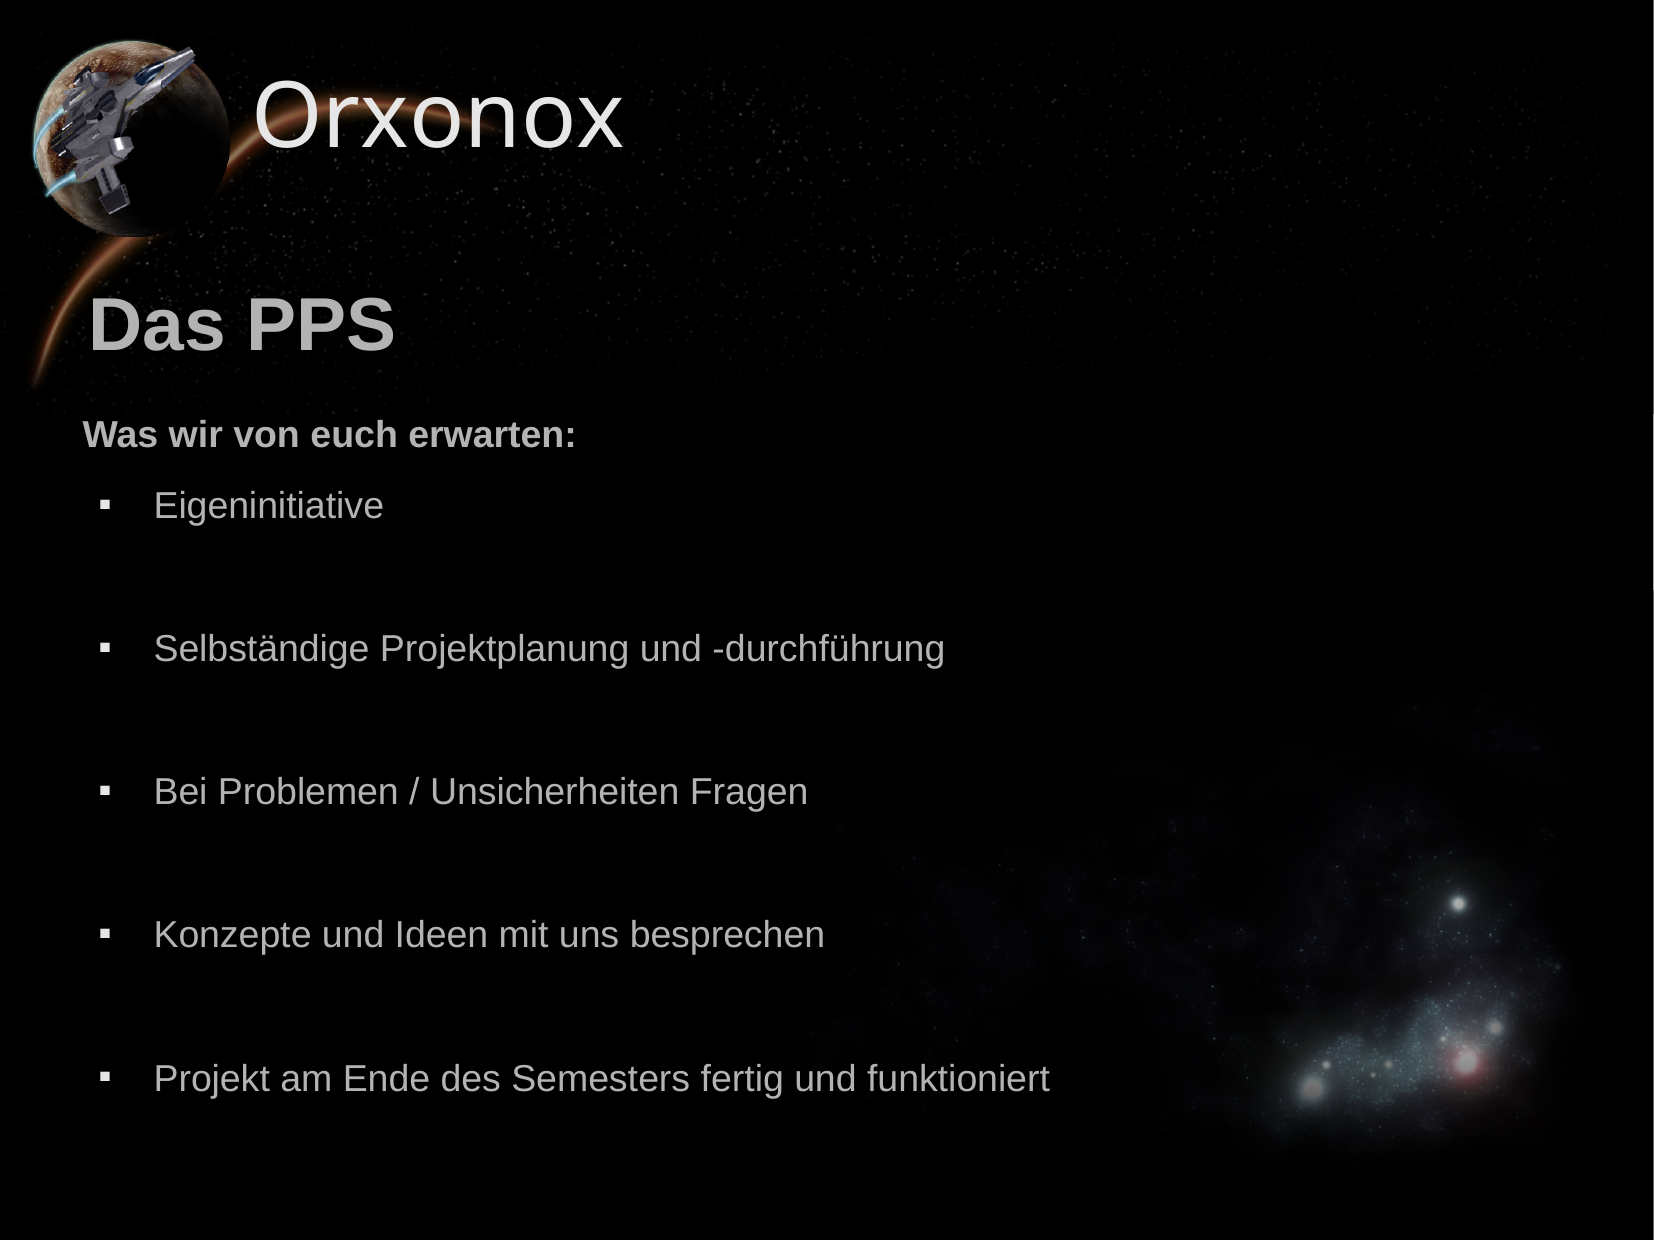

# Das PPS
Was wir von euch erwarten:
Eigeninitiative
Selbständige Projektplanung und -durchführung
Bei Problemen / Unsicherheiten Fragen
Konzepte und Ideen mit uns besprechen
Projekt am Ende des Semesters fertig und funktioniert